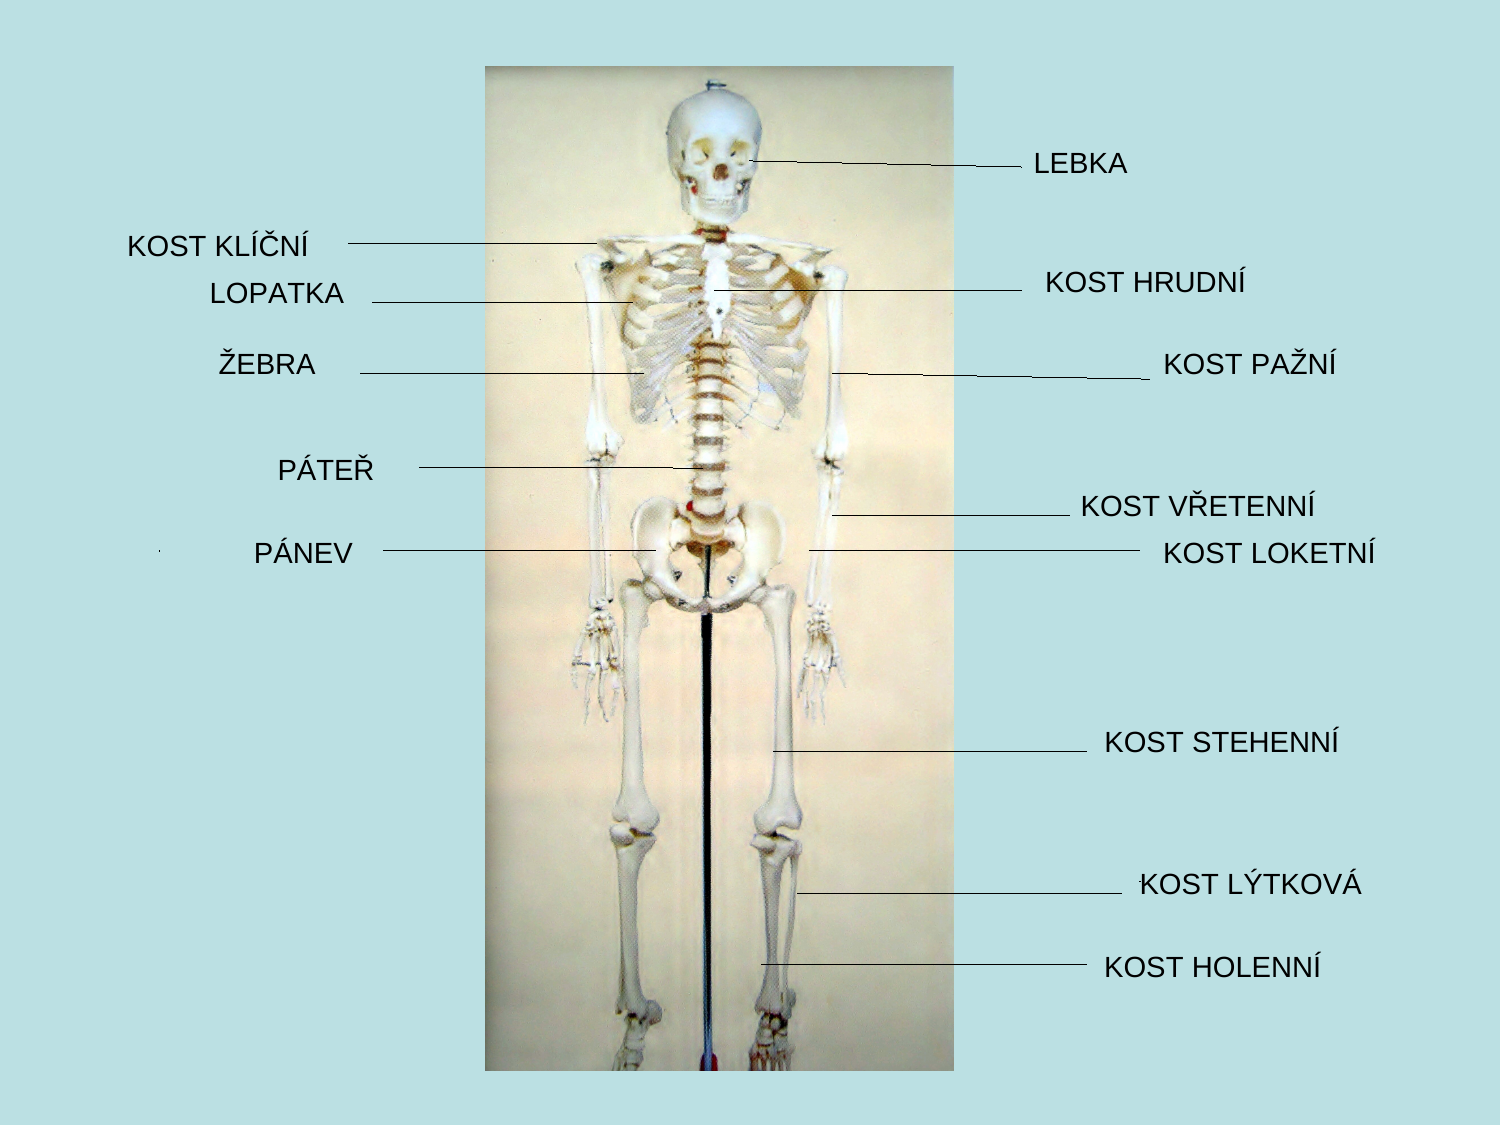

#
LEBKA
KOST KLÍČNÍ
KOST HRUDNÍ
LOPATKA
ŽEBRA
KOST PAŽNÍ
PÁTEŘ
KOST VŘETENNÍ
PÁNEV
KOST LOKETNÍ
KOST STEHENNÍ
KOST LÝTKOVÁ
KOST HOLENNÍ